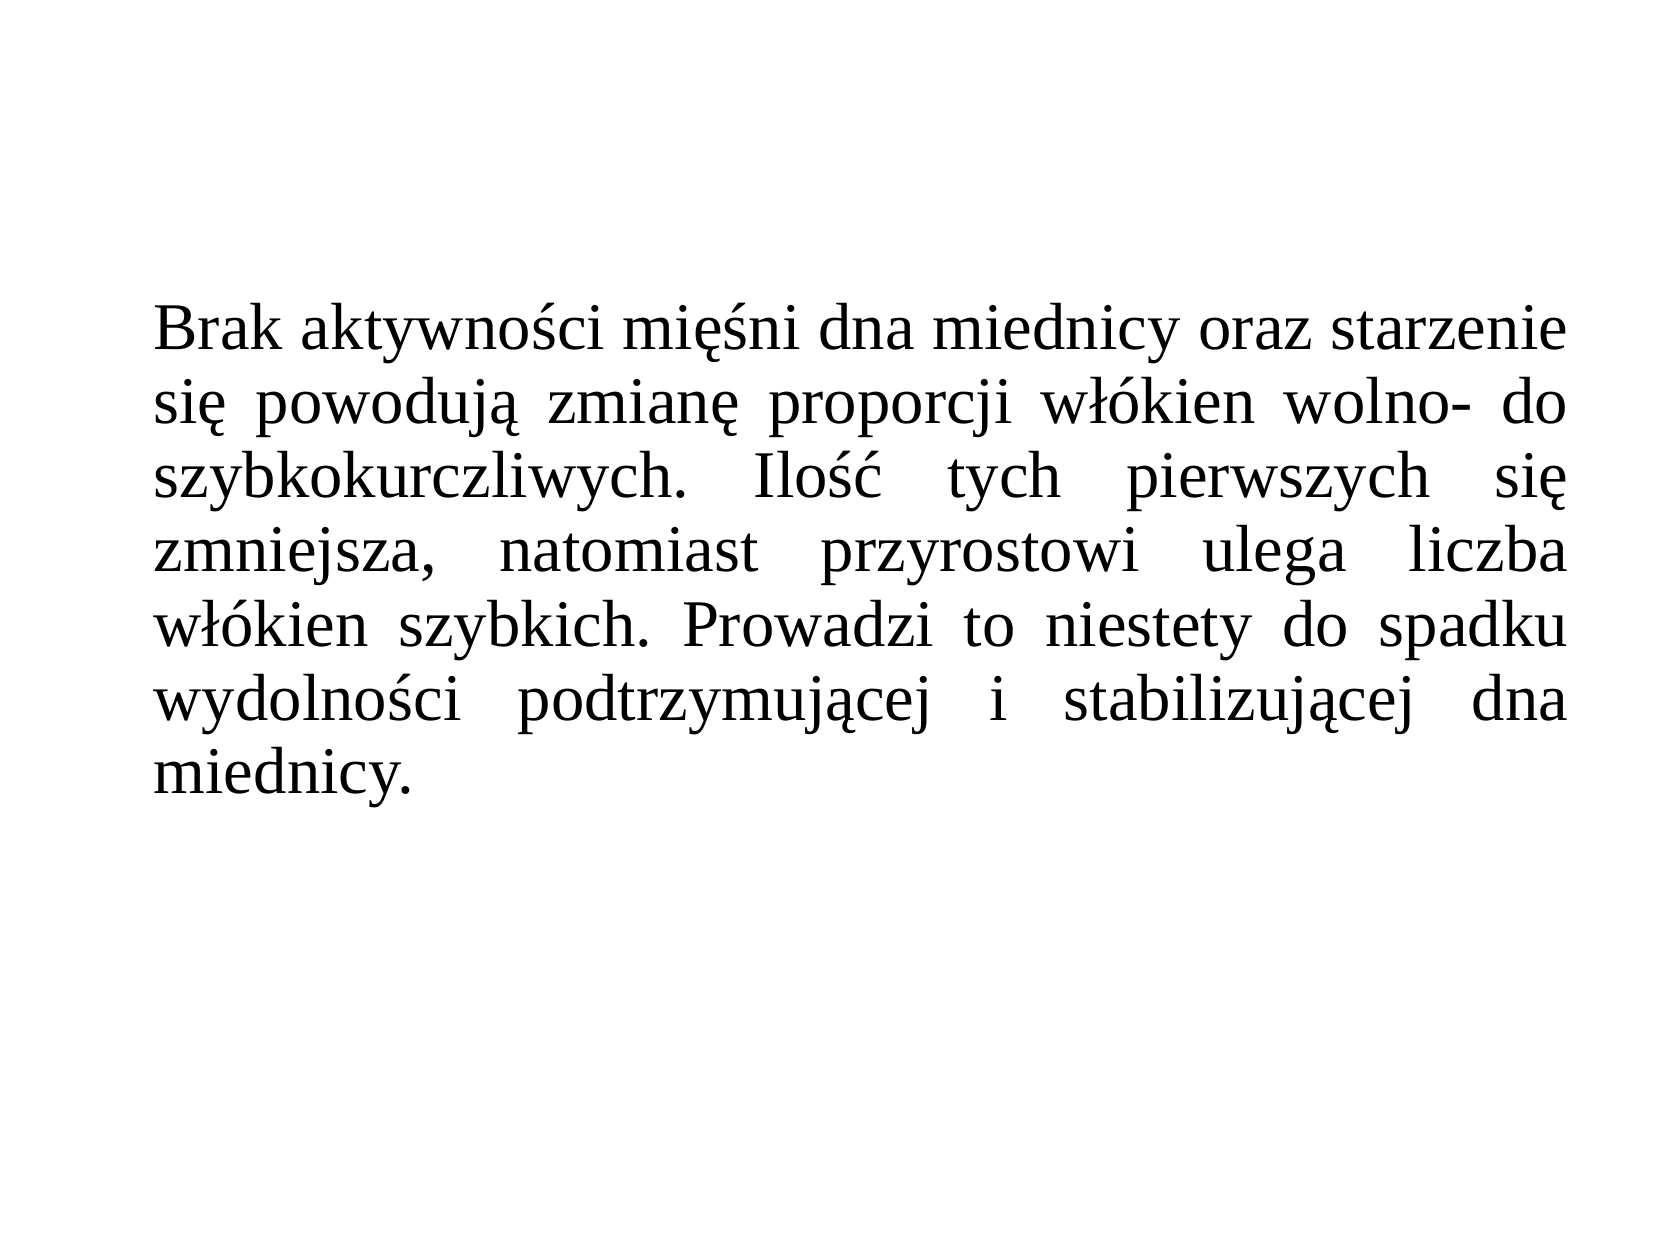

#
Brak aktywności mięśni dna miednicy oraz starzenie się powodują zmianę proporcji włókien wolno- do szybkokurczliwych. Ilość tych pierwszych się zmniejsza, natomiast przyrostowi ulega liczba włókien szybkich. Prowadzi to niestety do spadku wydolności podtrzymującej i stabilizującej dna miednicy.